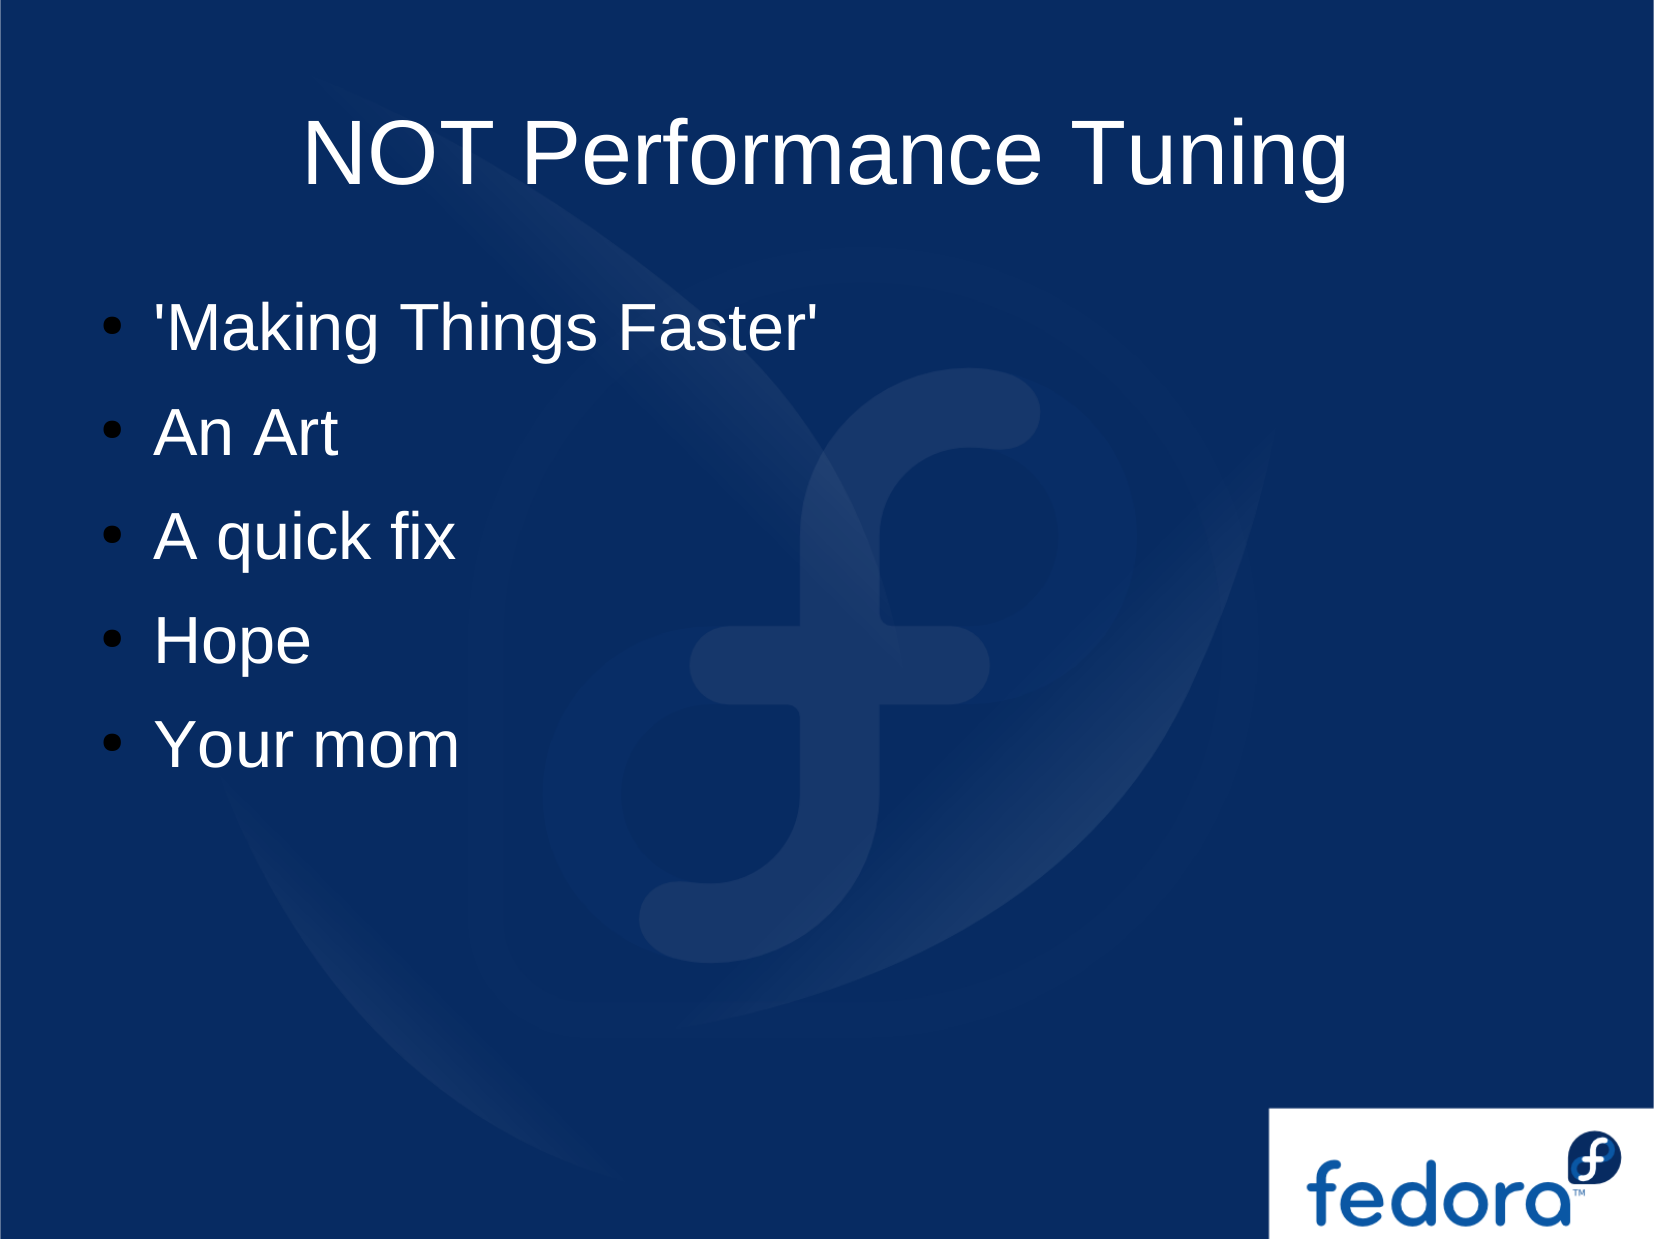

# NOT Performance Tuning
'Making Things Faster'
An Art
A quick fix
Hope
Your mom